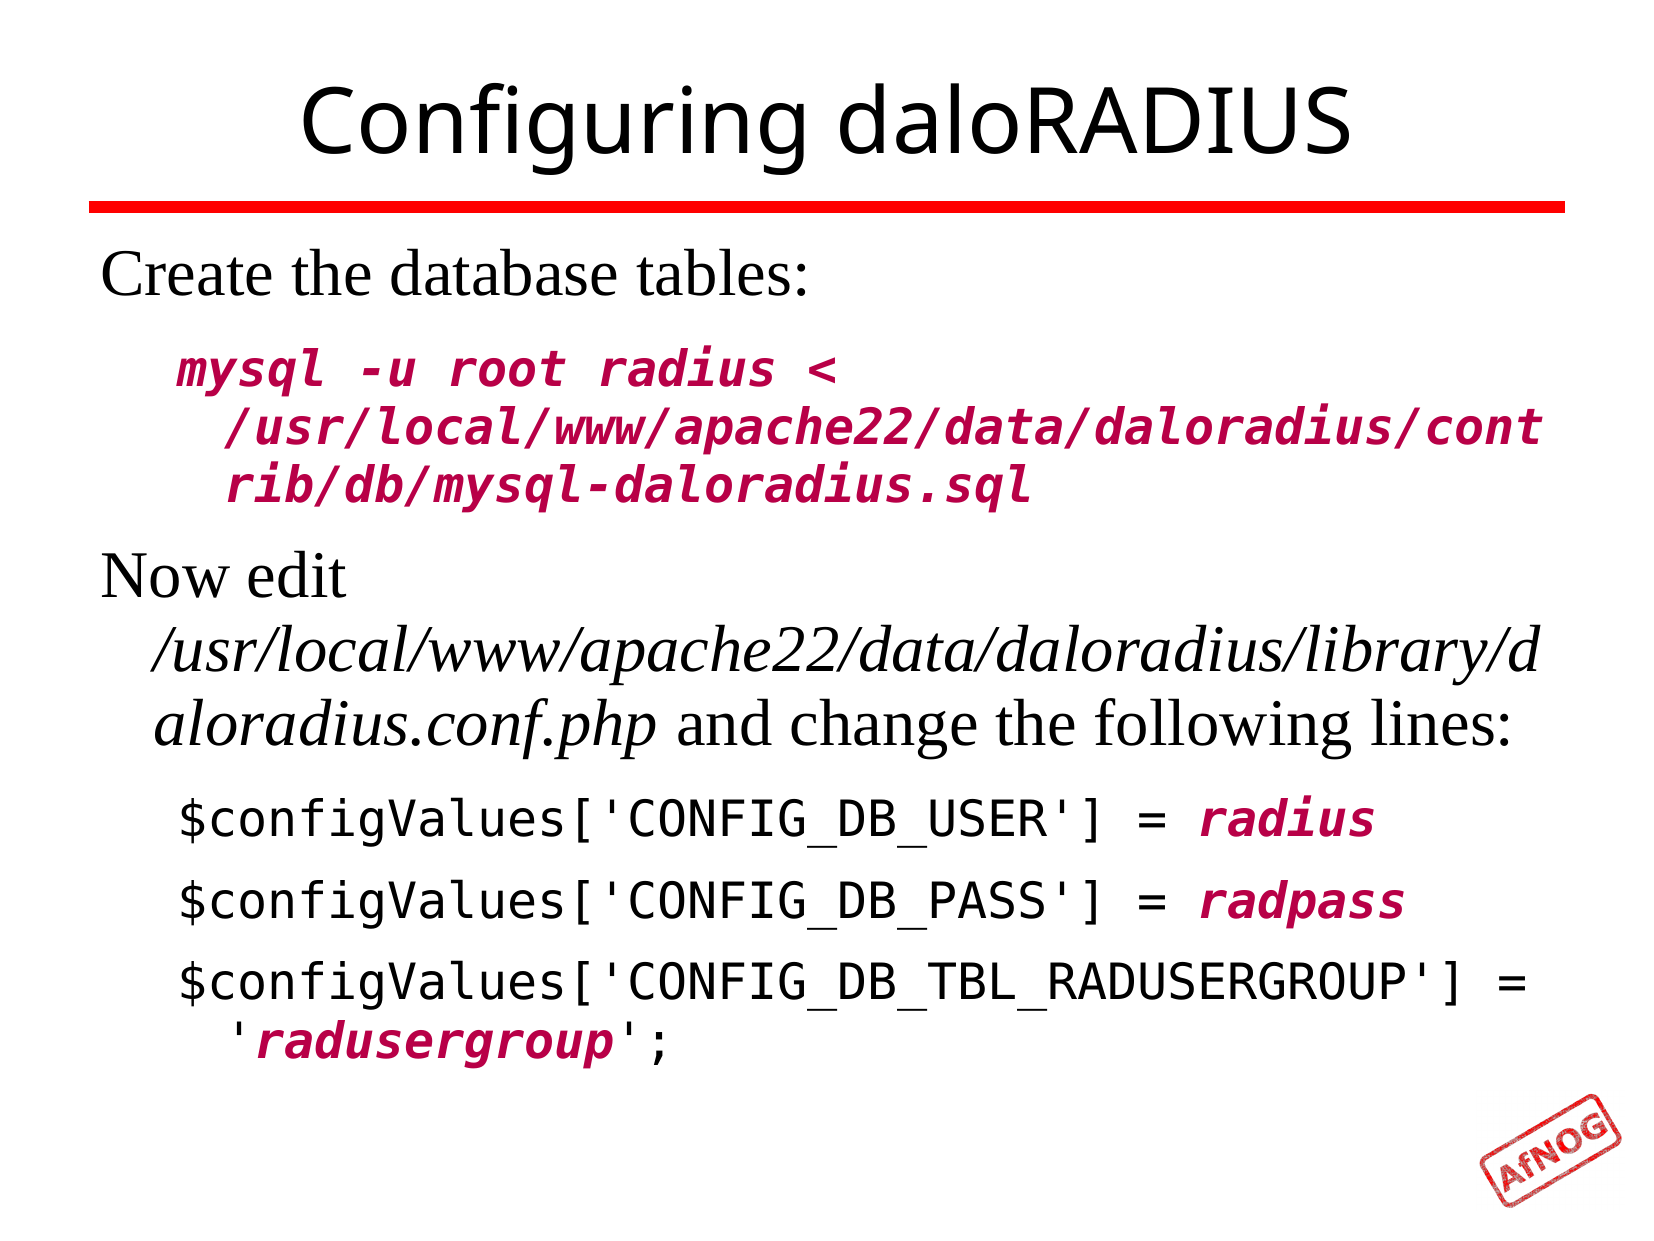

# Configuring daloRADIUS
Create the database tables:
mysql -u root radius < /usr/local/www/apache22/data/daloradius/contrib/db/mysql-daloradius.sql
Now edit /usr/local/www/apache22/data/daloradius/library/daloradius.conf.php and change the following lines:
$configValues['CONFIG_DB_USER'] = radius
$configValues['CONFIG_DB_PASS'] = radpass
$configValues['CONFIG_DB_TBL_RADUSERGROUP'] = 'radusergroup';